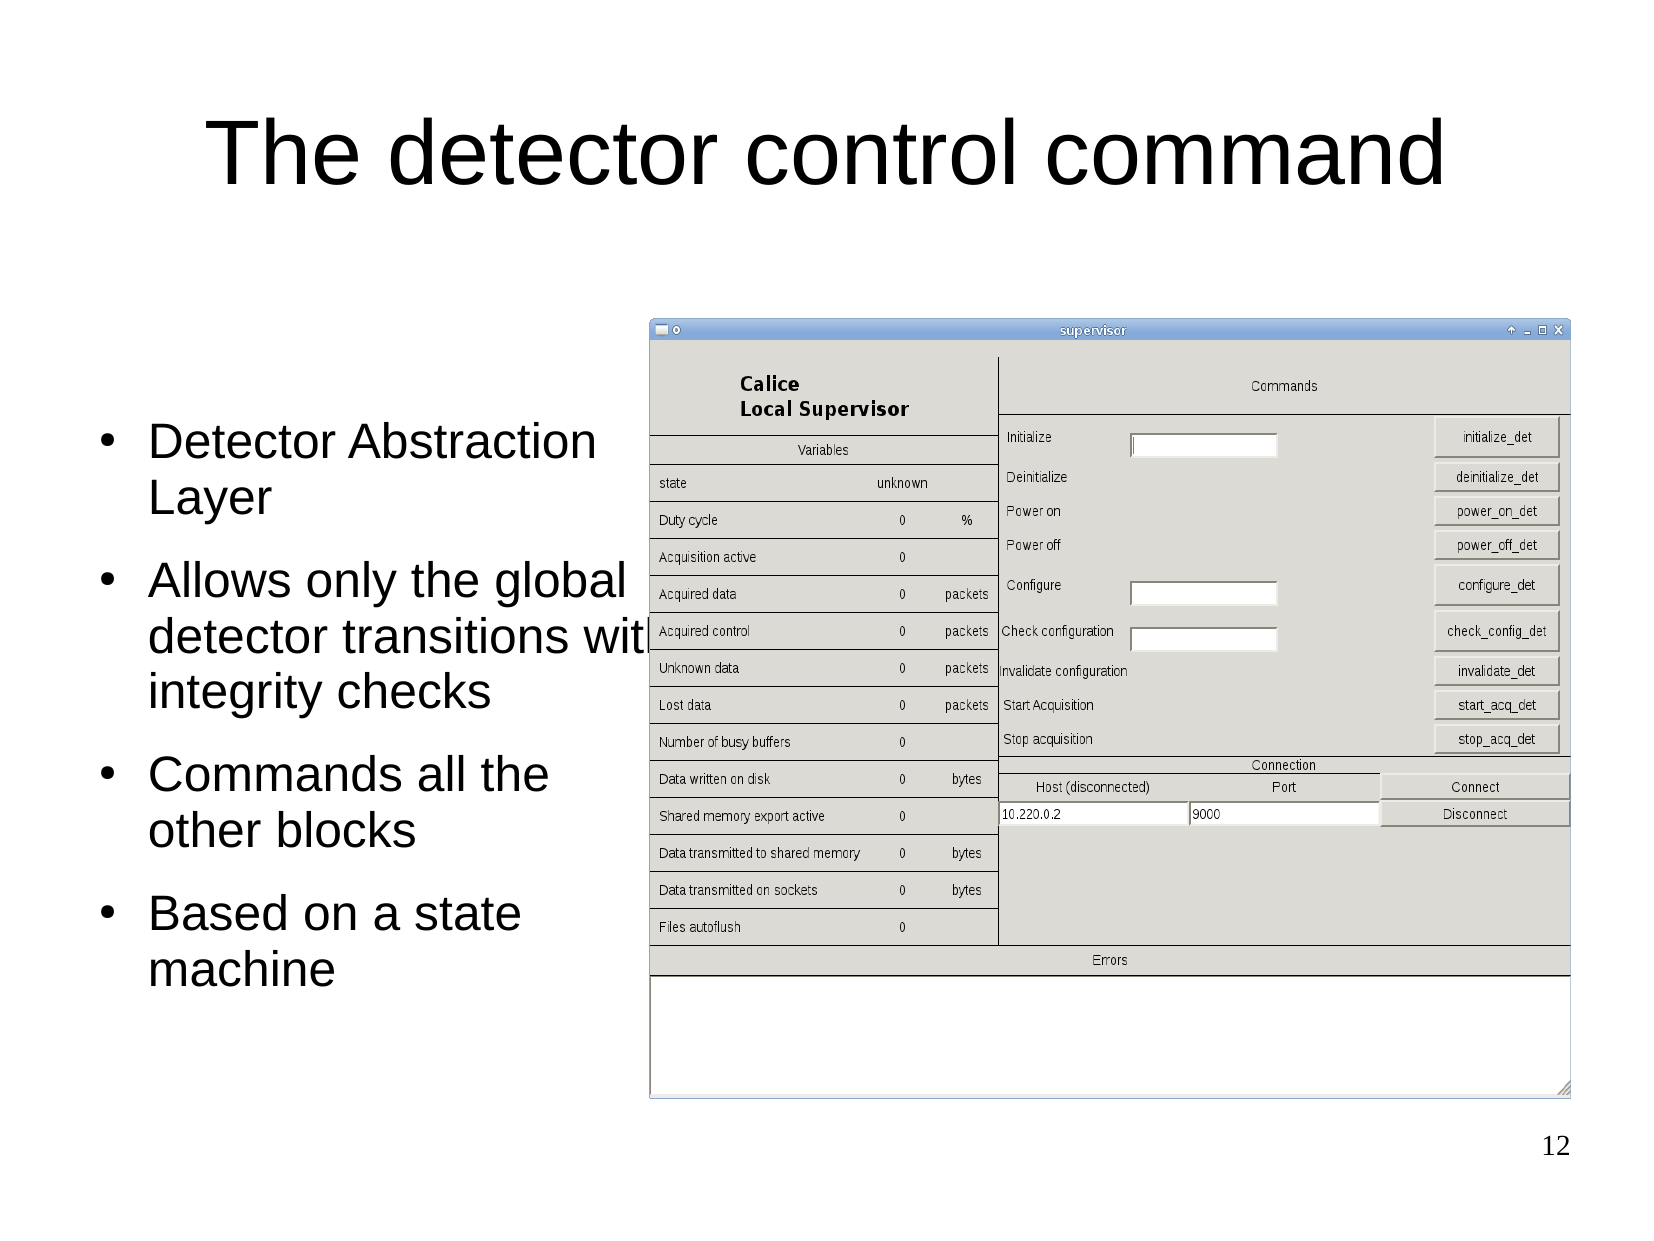

# The detector control command
Detector Abstraction Layer
Allows only the global detector transitions with integrity checks
Commands all the other blocks
Based on a state machine
12